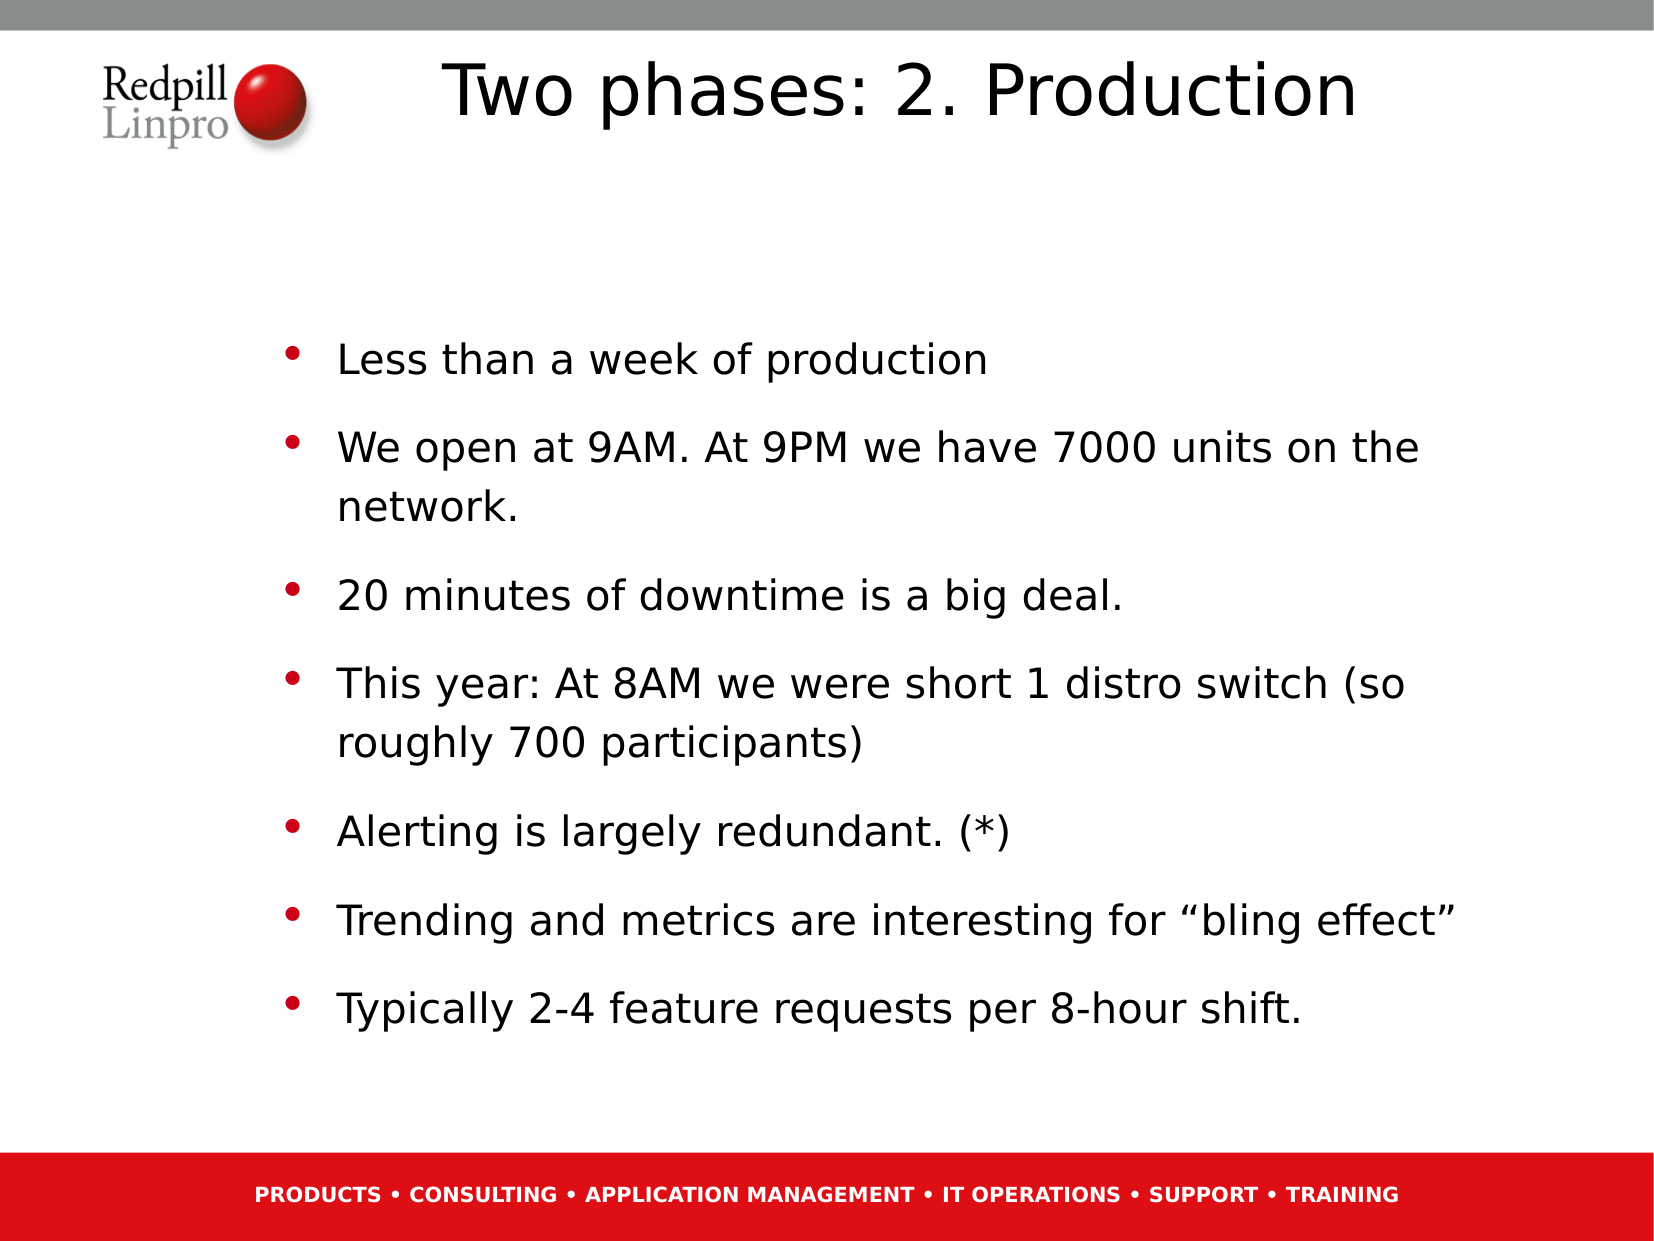

# Two phases: 2. Production
Less than a week of production
We open at 9AM. At 9PM we have 7000 units on the network.
20 minutes of downtime is a big deal.
This year: At 8AM we were short 1 distro switch (so roughly 700 participants)
Alerting is largely redundant. (*)
Trending and metrics are interesting for “bling effect”
Typically 2-4 feature requests per 8-hour shift.